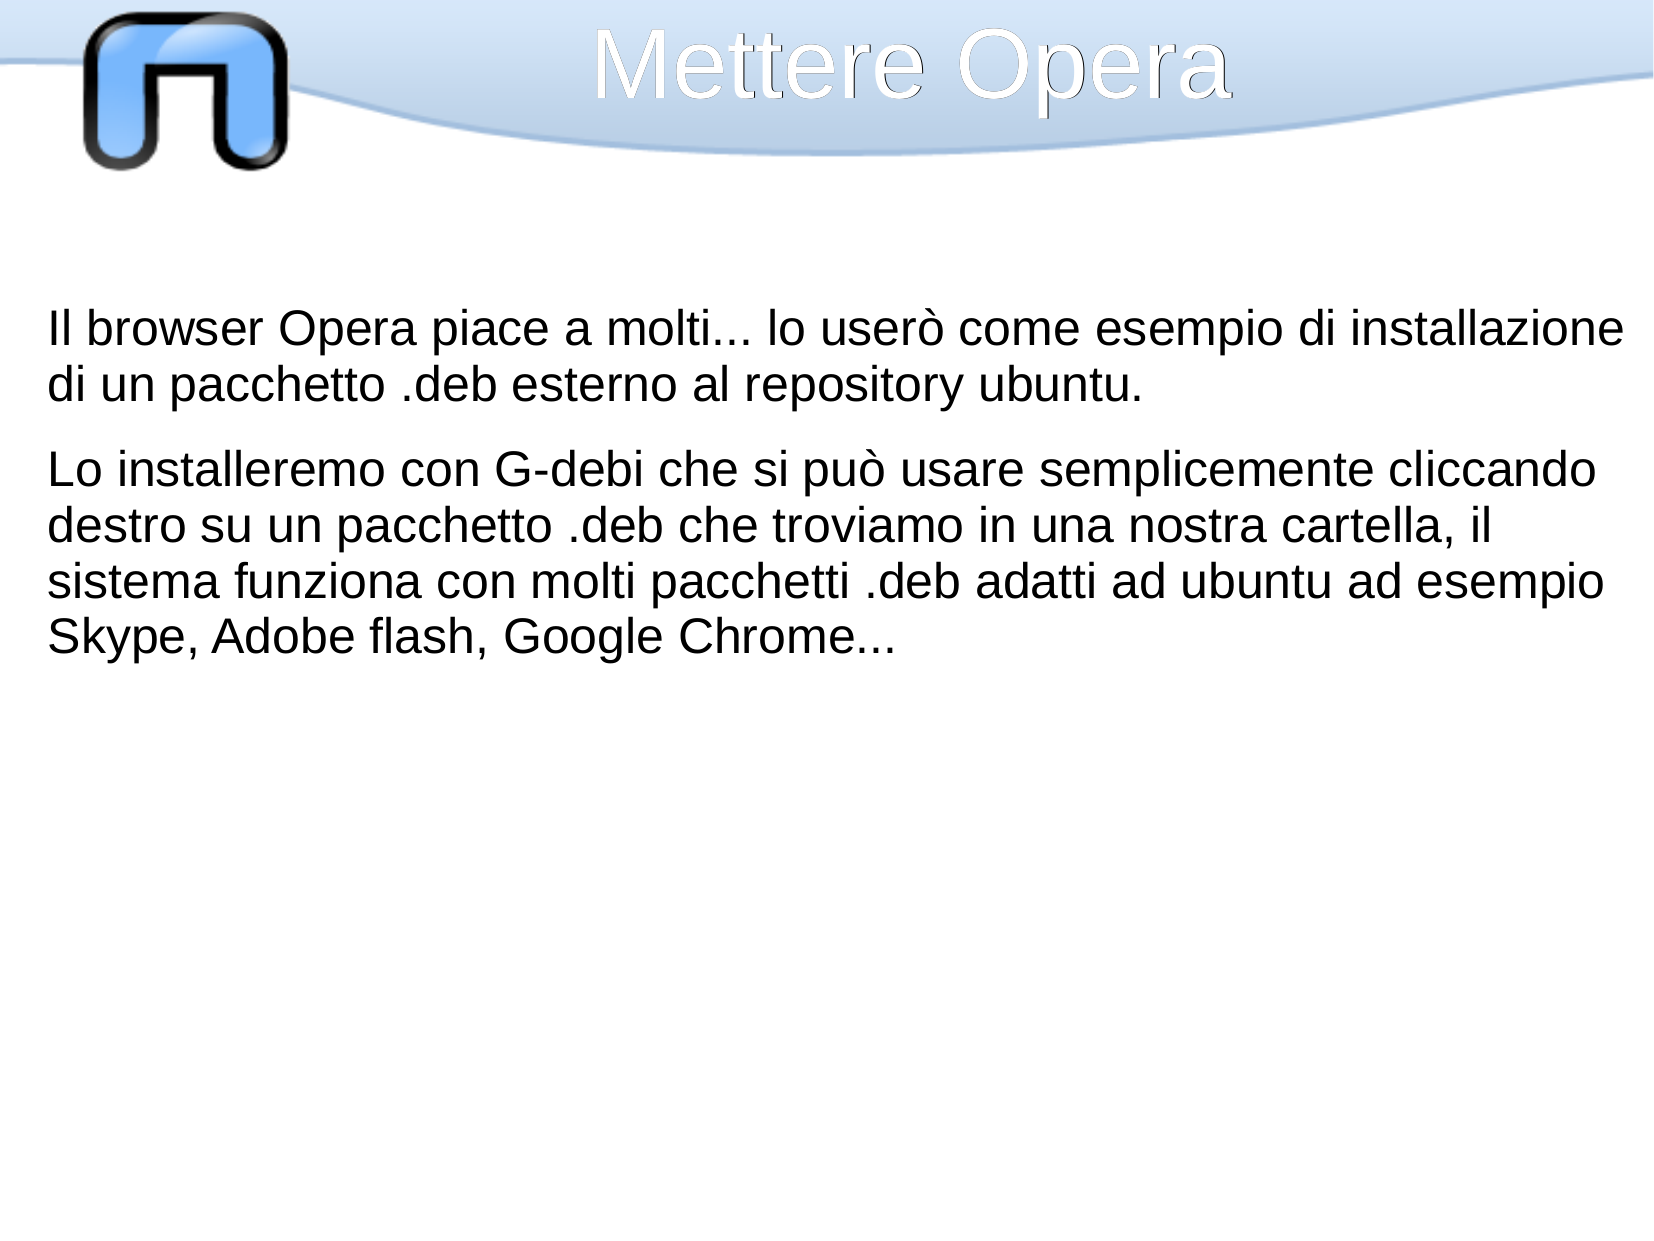

Mettere Opera
# Il browser Opera piace a molti... lo userò come esempio di installazione di un pacchetto .deb esterno al repository ubuntu.
Lo installeremo con G-debi che si può usare semplicemente cliccando destro su un pacchetto .deb che troviamo in una nostra cartella, il sistema funziona con molti pacchetti .deb adatti ad ubuntu ad esempio Skype, Adobe flash, Google Chrome...